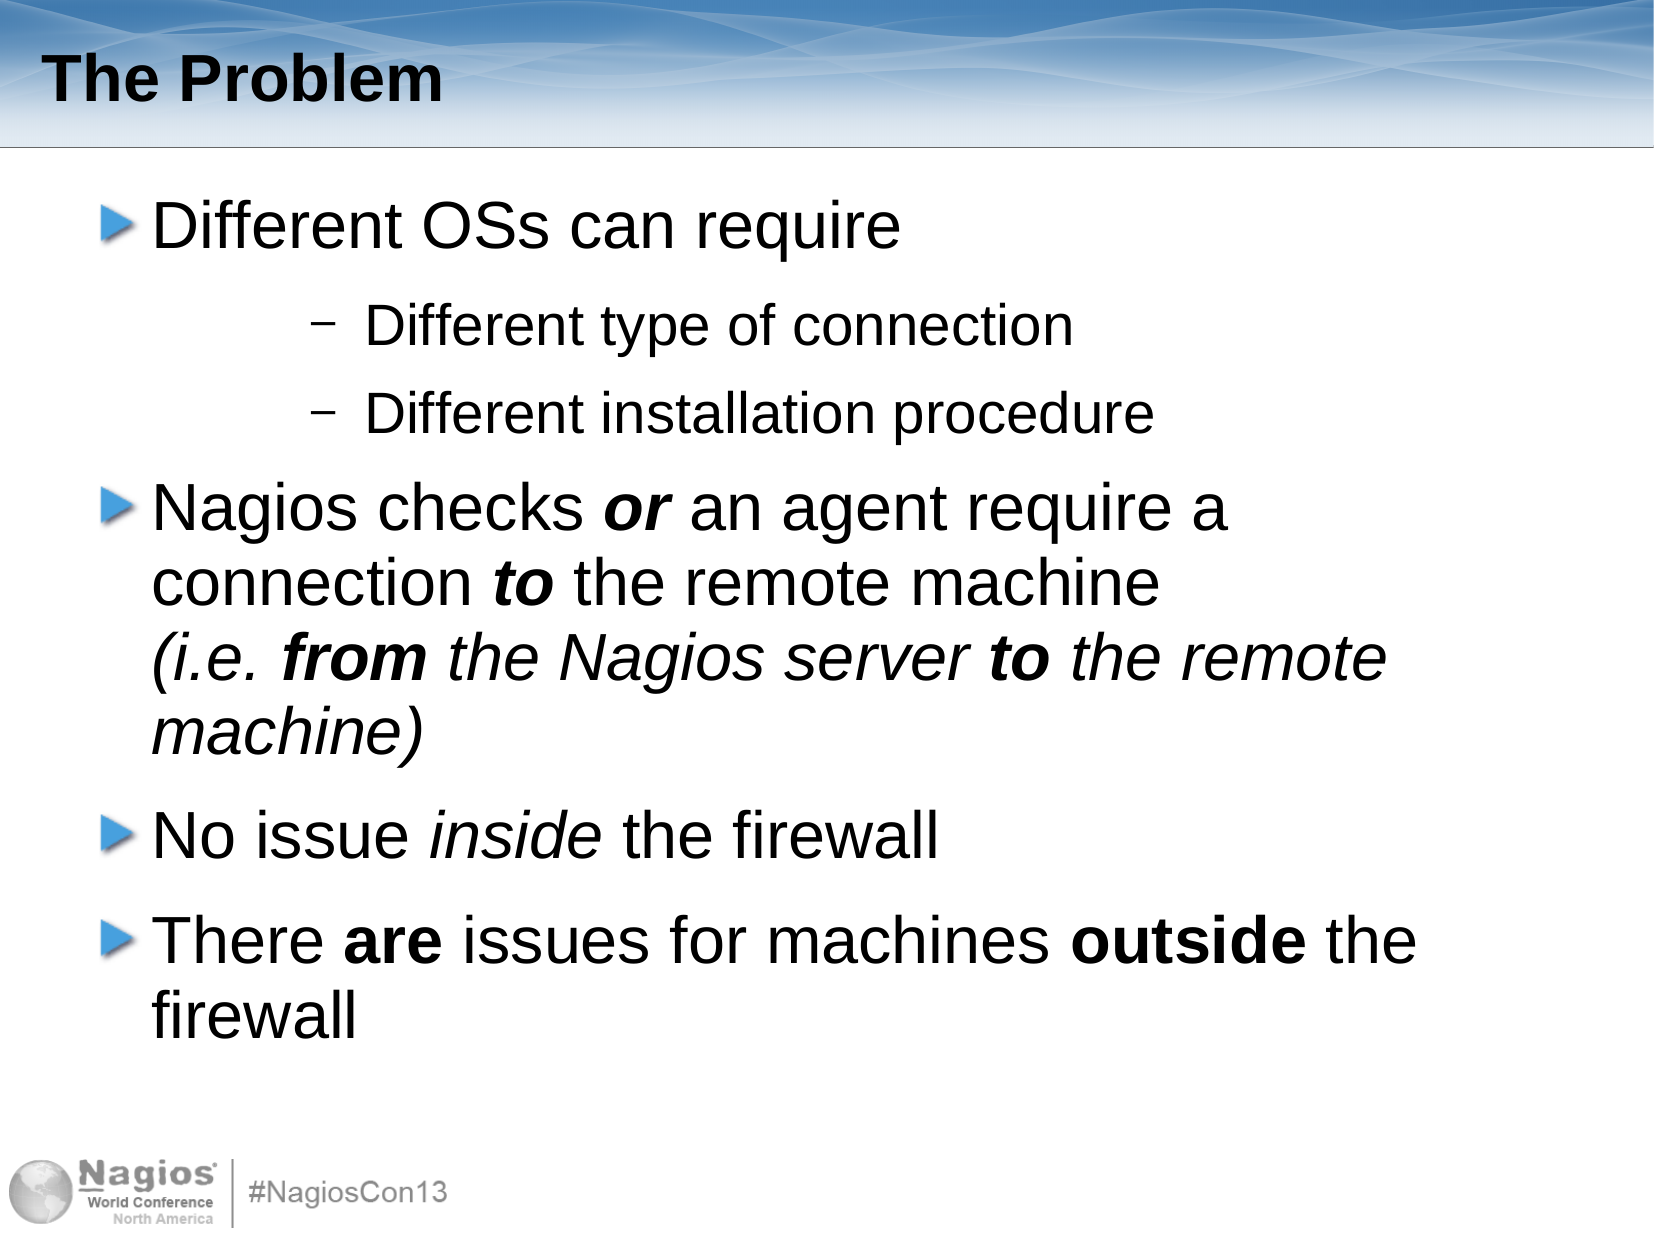

# The Problem
Different OSs can require
Different type of connection
Different installation procedure
Nagios checks or an agent require a connection to the remote machine
(i.e. from the Nagios server to the remote machine)
No issue inside the firewall
There are issues for machines outside the firewall